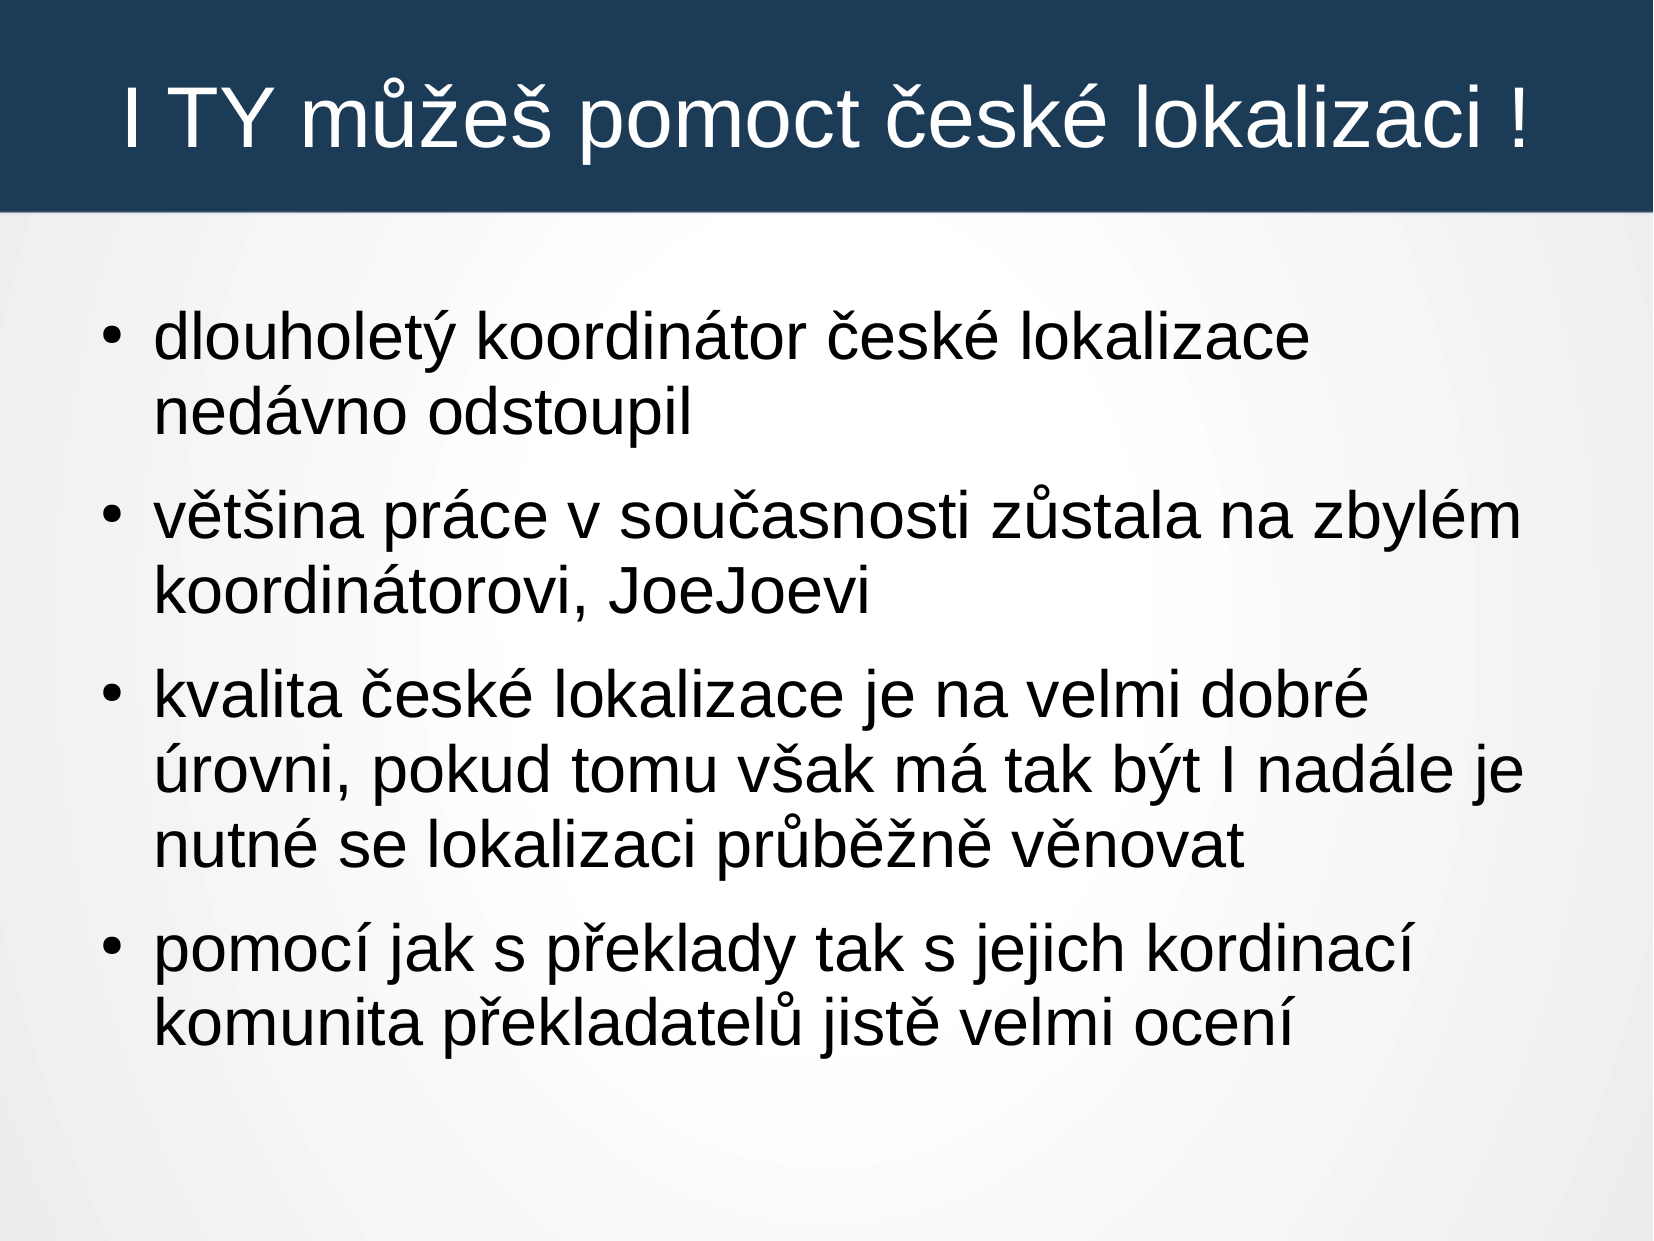

# I TY můžeš pomoct české lokalizaci !
dlouholetý koordinátor české lokalizace nedávno odstoupil
většina práce v současnosti zůstala na zbylém koordinátorovi, JoeJoevi
kvalita české lokalizace je na velmi dobré úrovni, pokud tomu však má tak být I nadále je nutné se lokalizaci průběžně věnovat
pomocí jak s překlady tak s jejich kordinací komunita překladatelů jistě velmi ocení
23